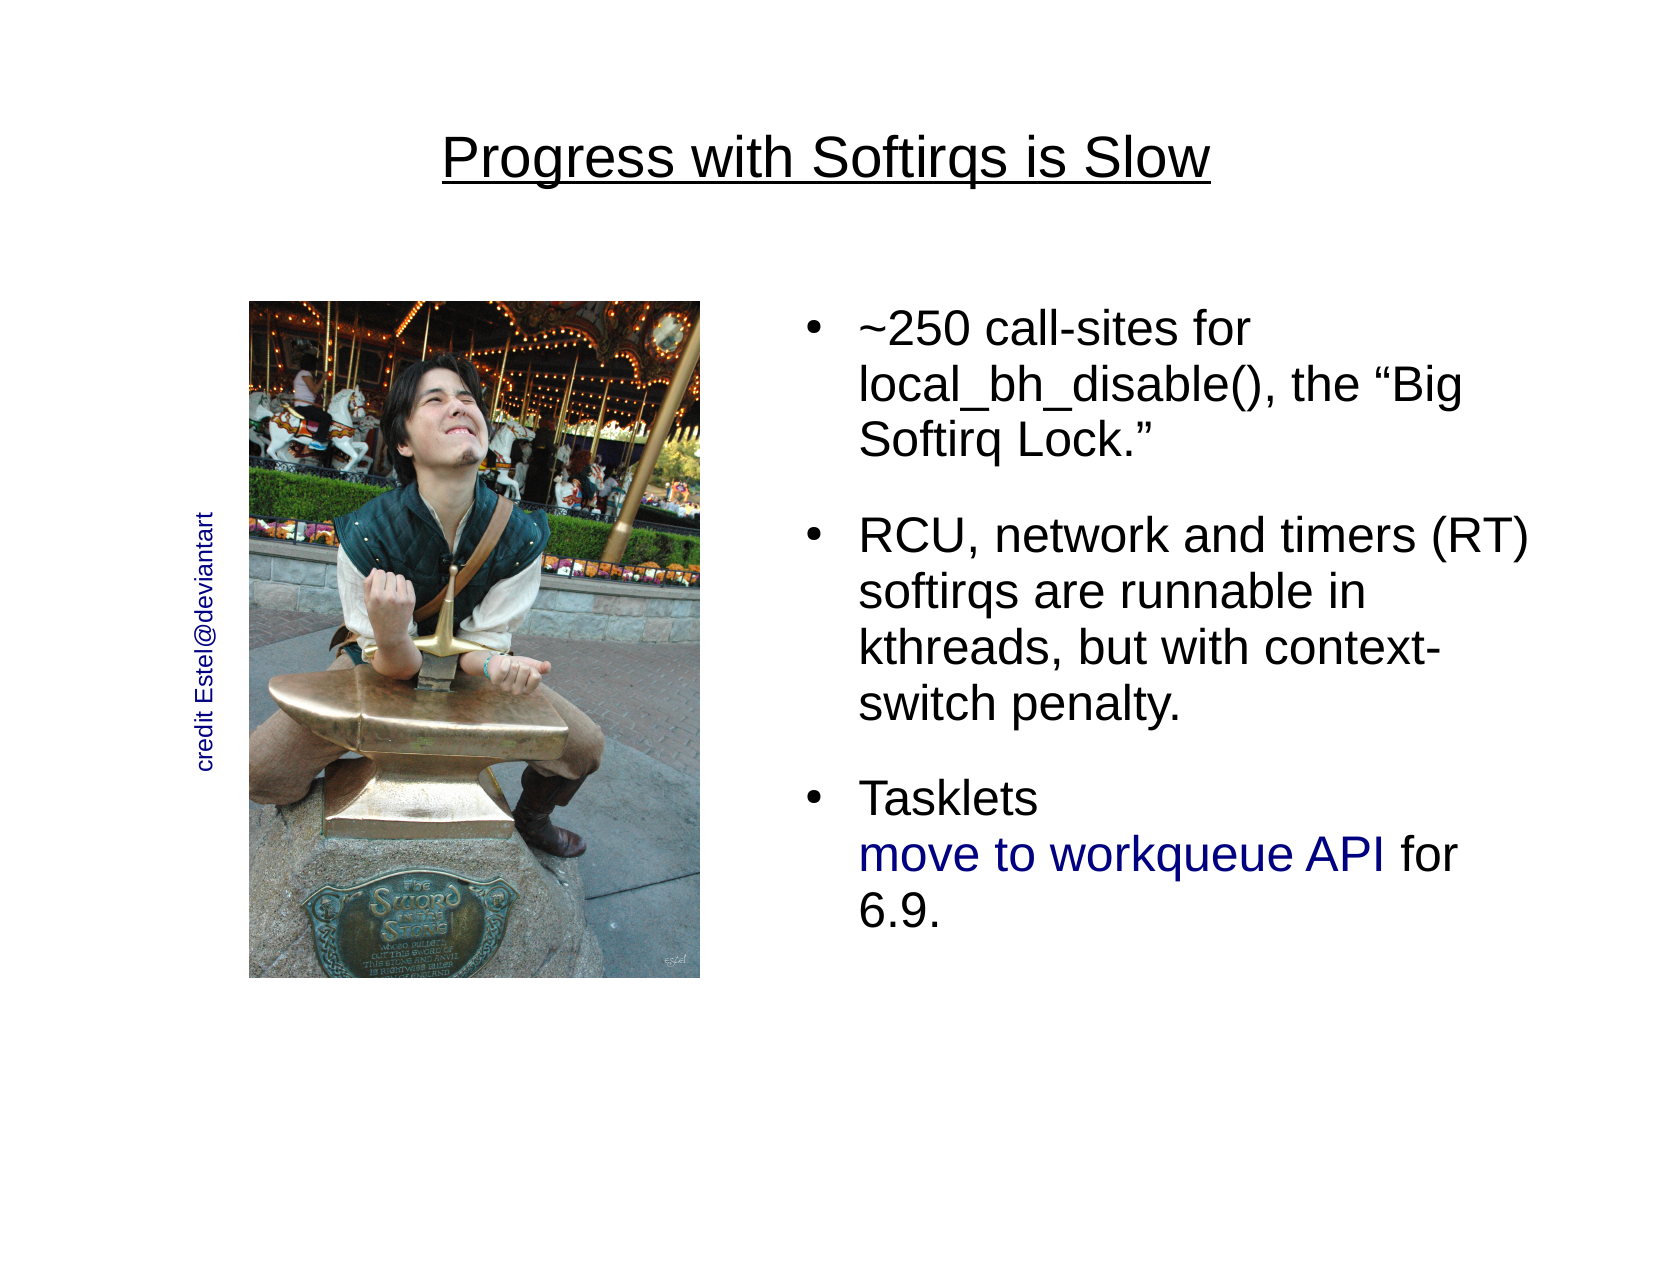

# Progress with Softirqs is Slow
~250 call-sites for local_bh_disable(), the “Big Softirq Lock.”
RCU, network and timers (RT) softirqs are runnable in kthreads, but with context-switch penalty.
Taskletsmove to workqueue API for 6.9.
credit Estel@deviantart